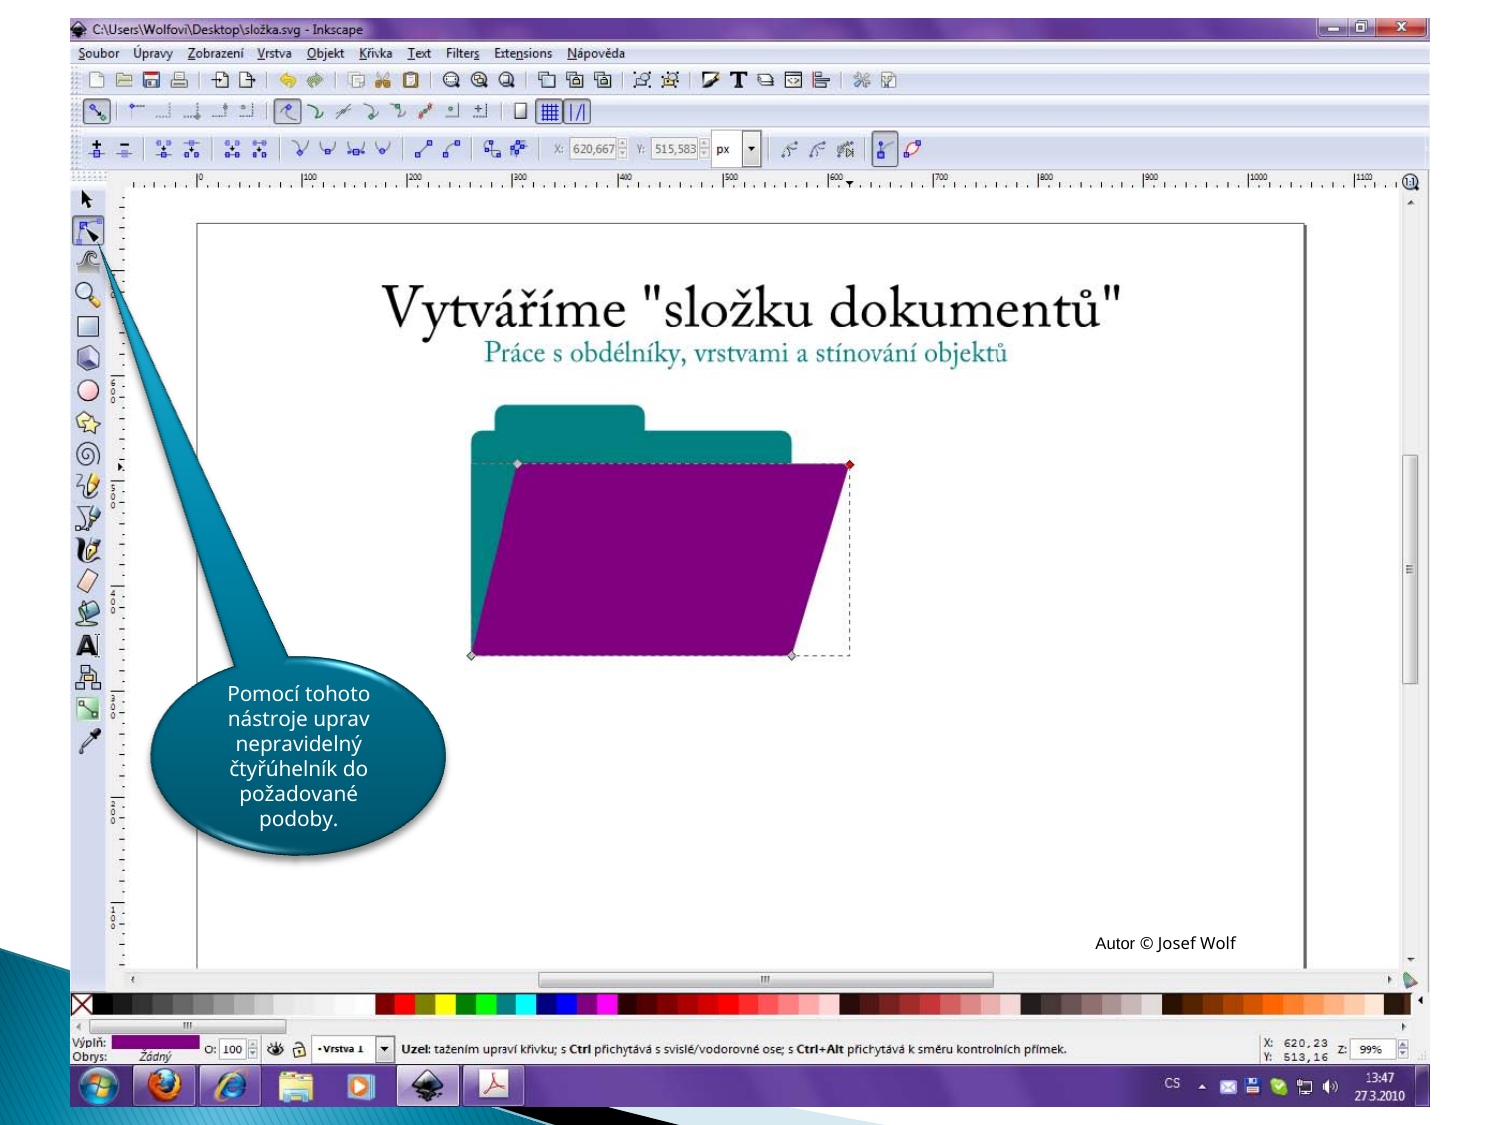

Pomocí tohoto nástroje uprav nepravidelný čtyřúhelník do požadované podoby.
#
Autor © Josef Wolf